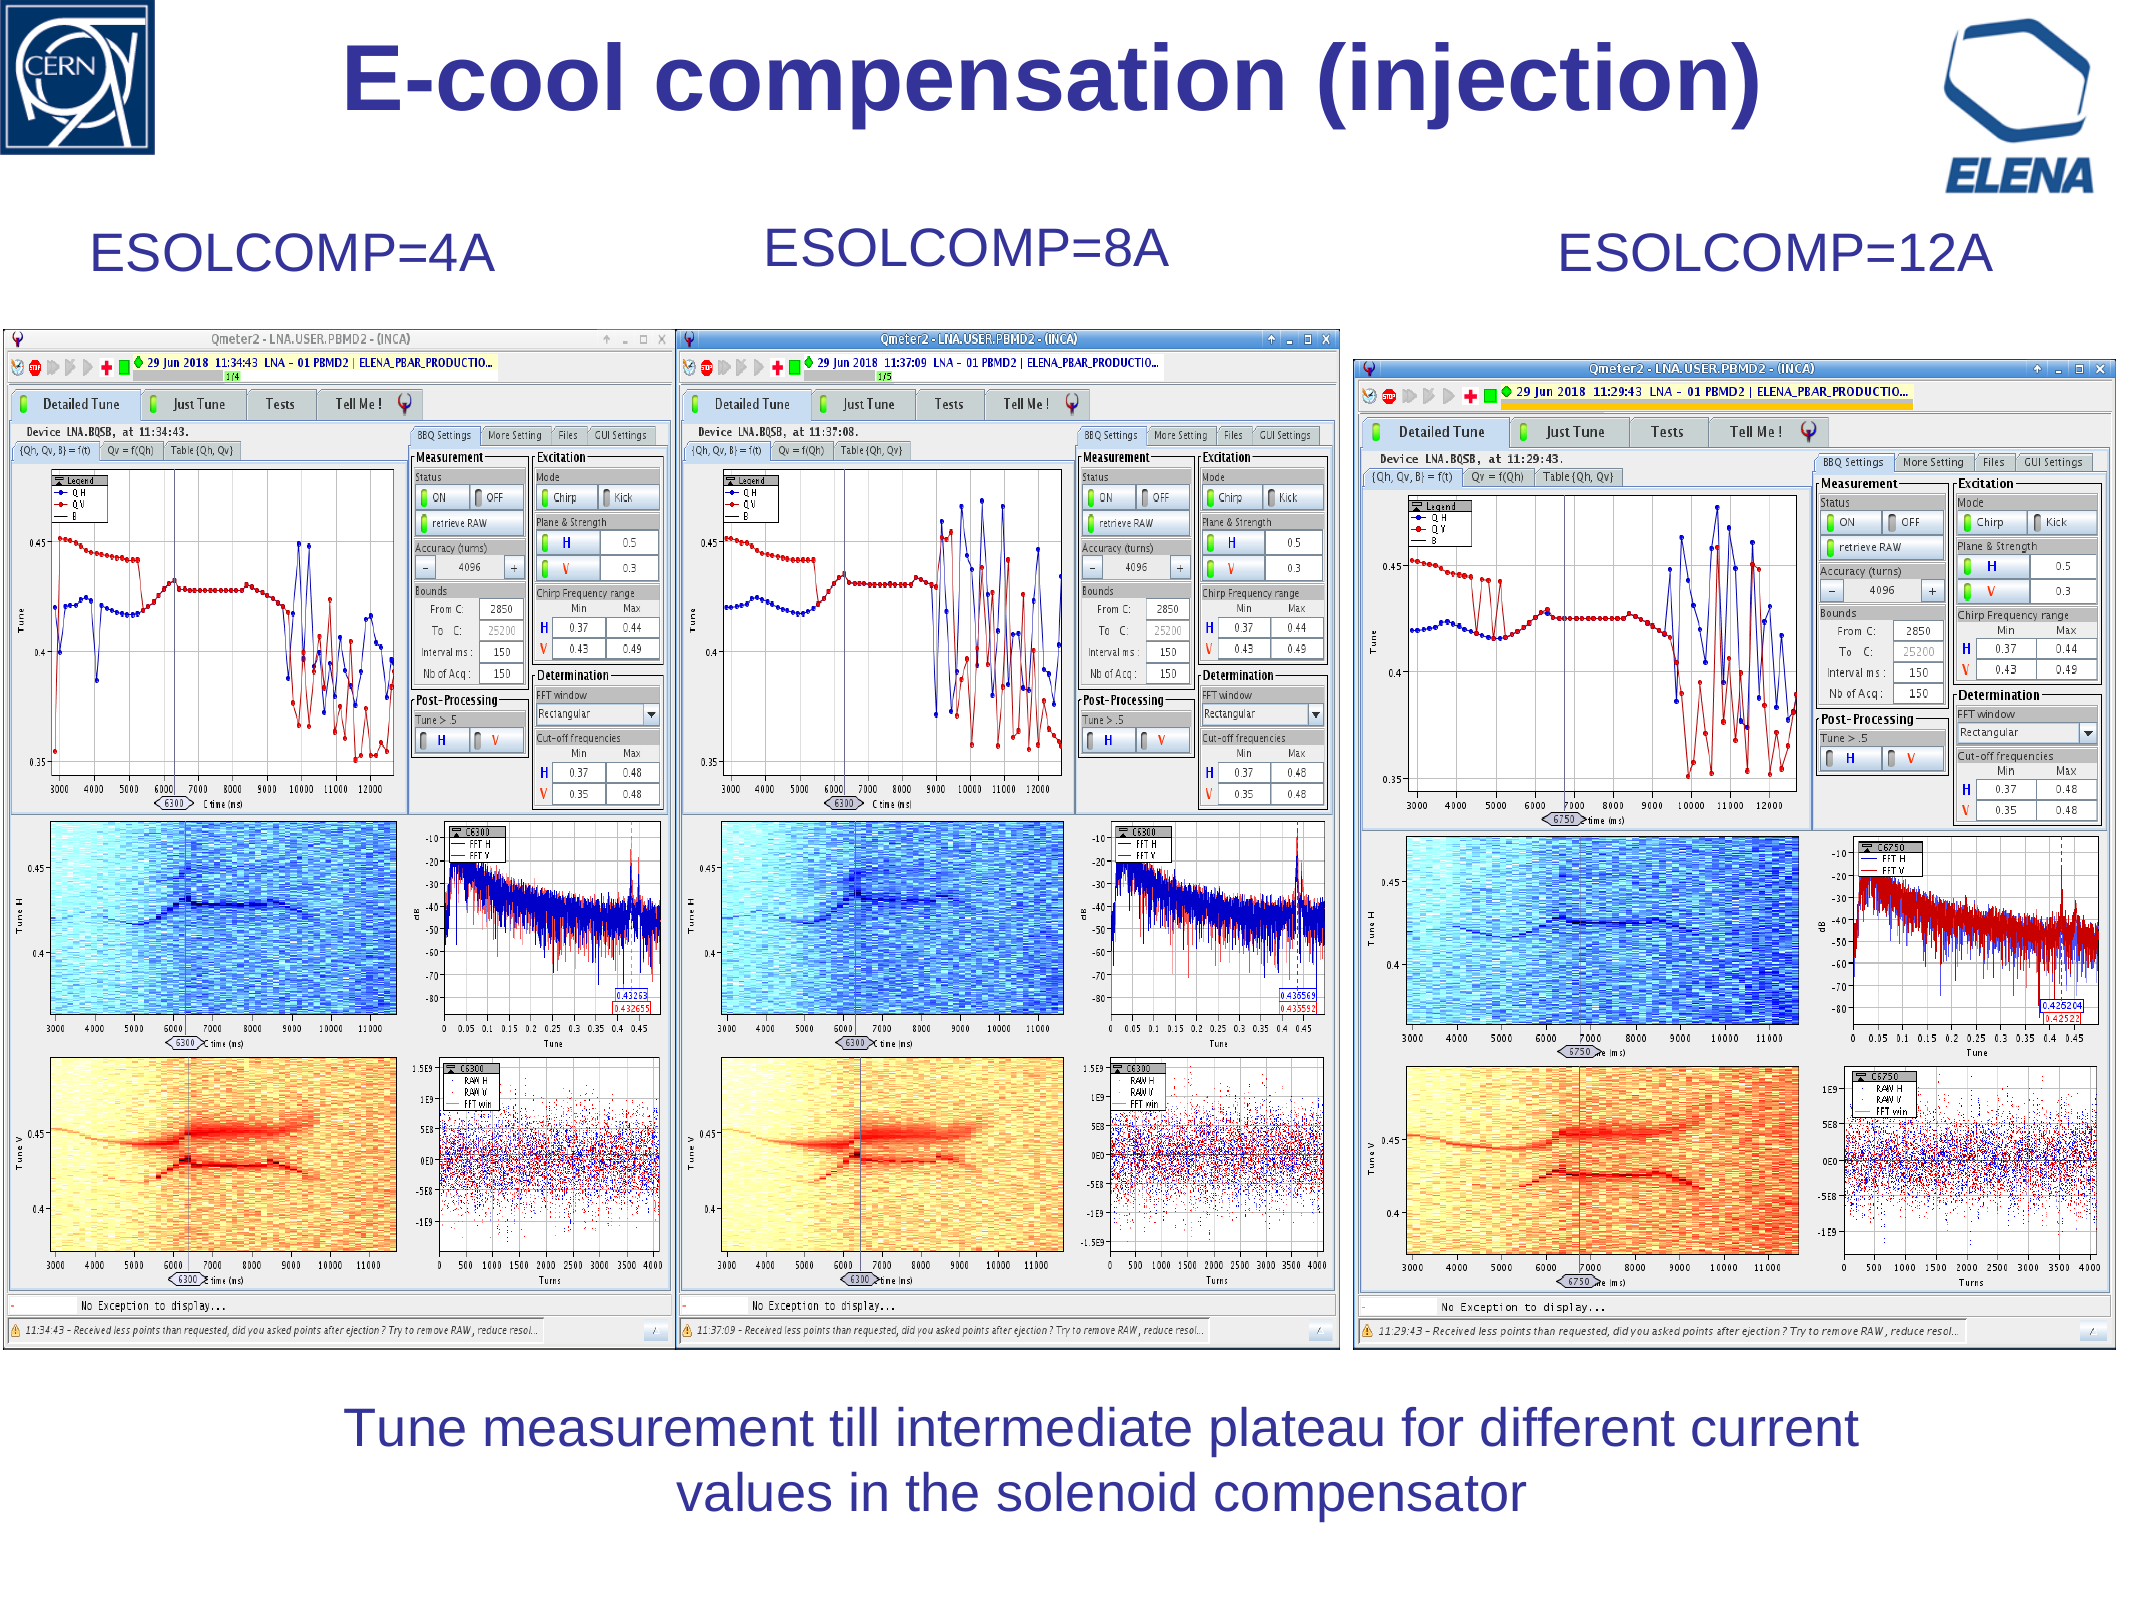

# E-cool compensation (injection)
ESOLCOMP=8A
ESOLCOMP=4A
ESOLCOMP=12A
Tune measurement till intermediate plateau for different current values in the solenoid compensator